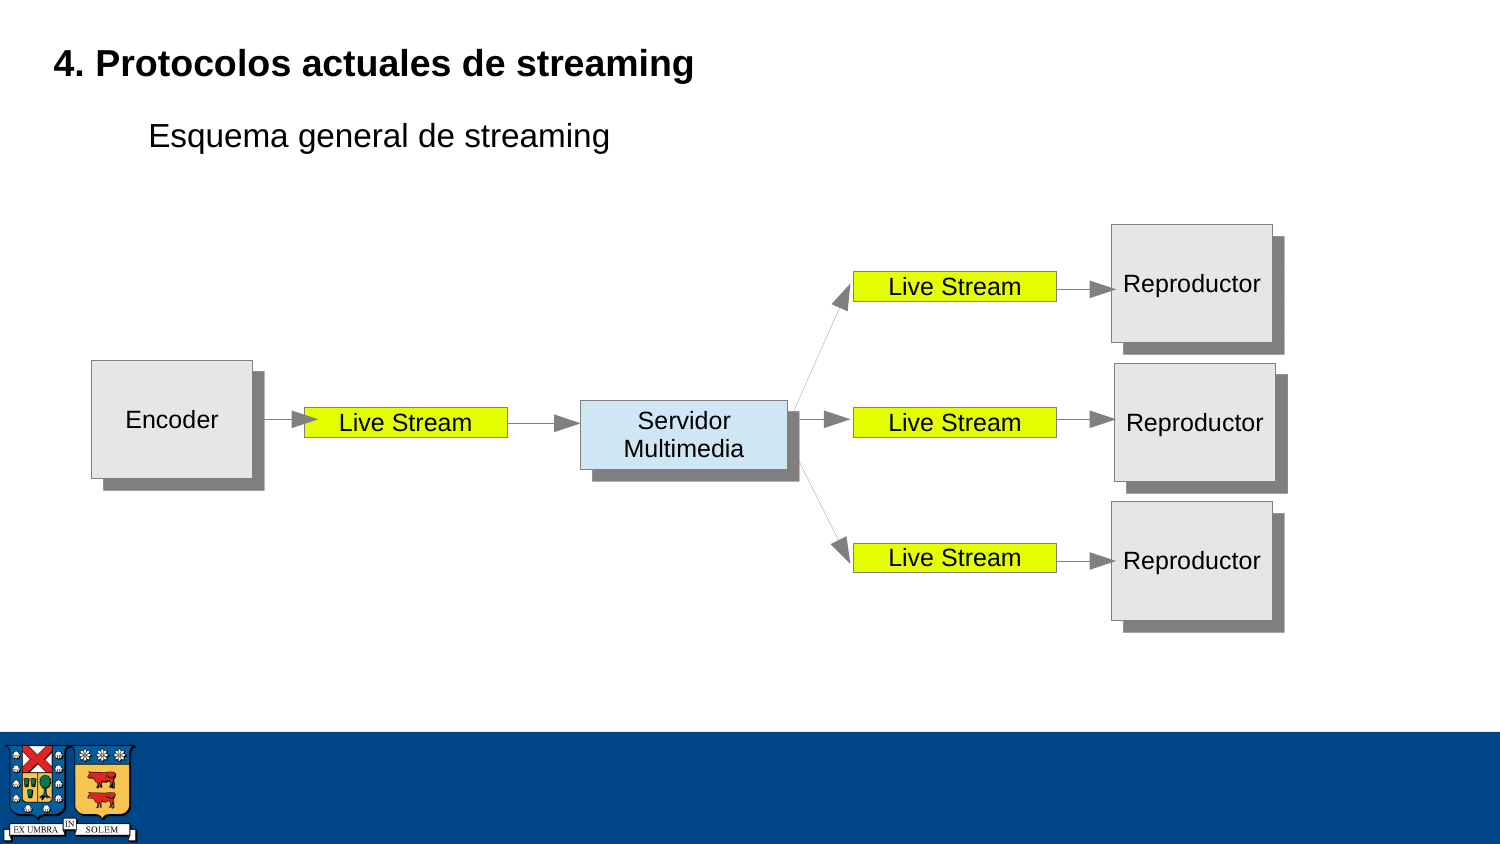

4. Protocolos actuales de streaming
Esquema general de streaming
Reproductor
Live Stream
Encoder
Reproductor
Servidor
Multimedia
Live Stream
Live Stream
Reproductor
Live Stream